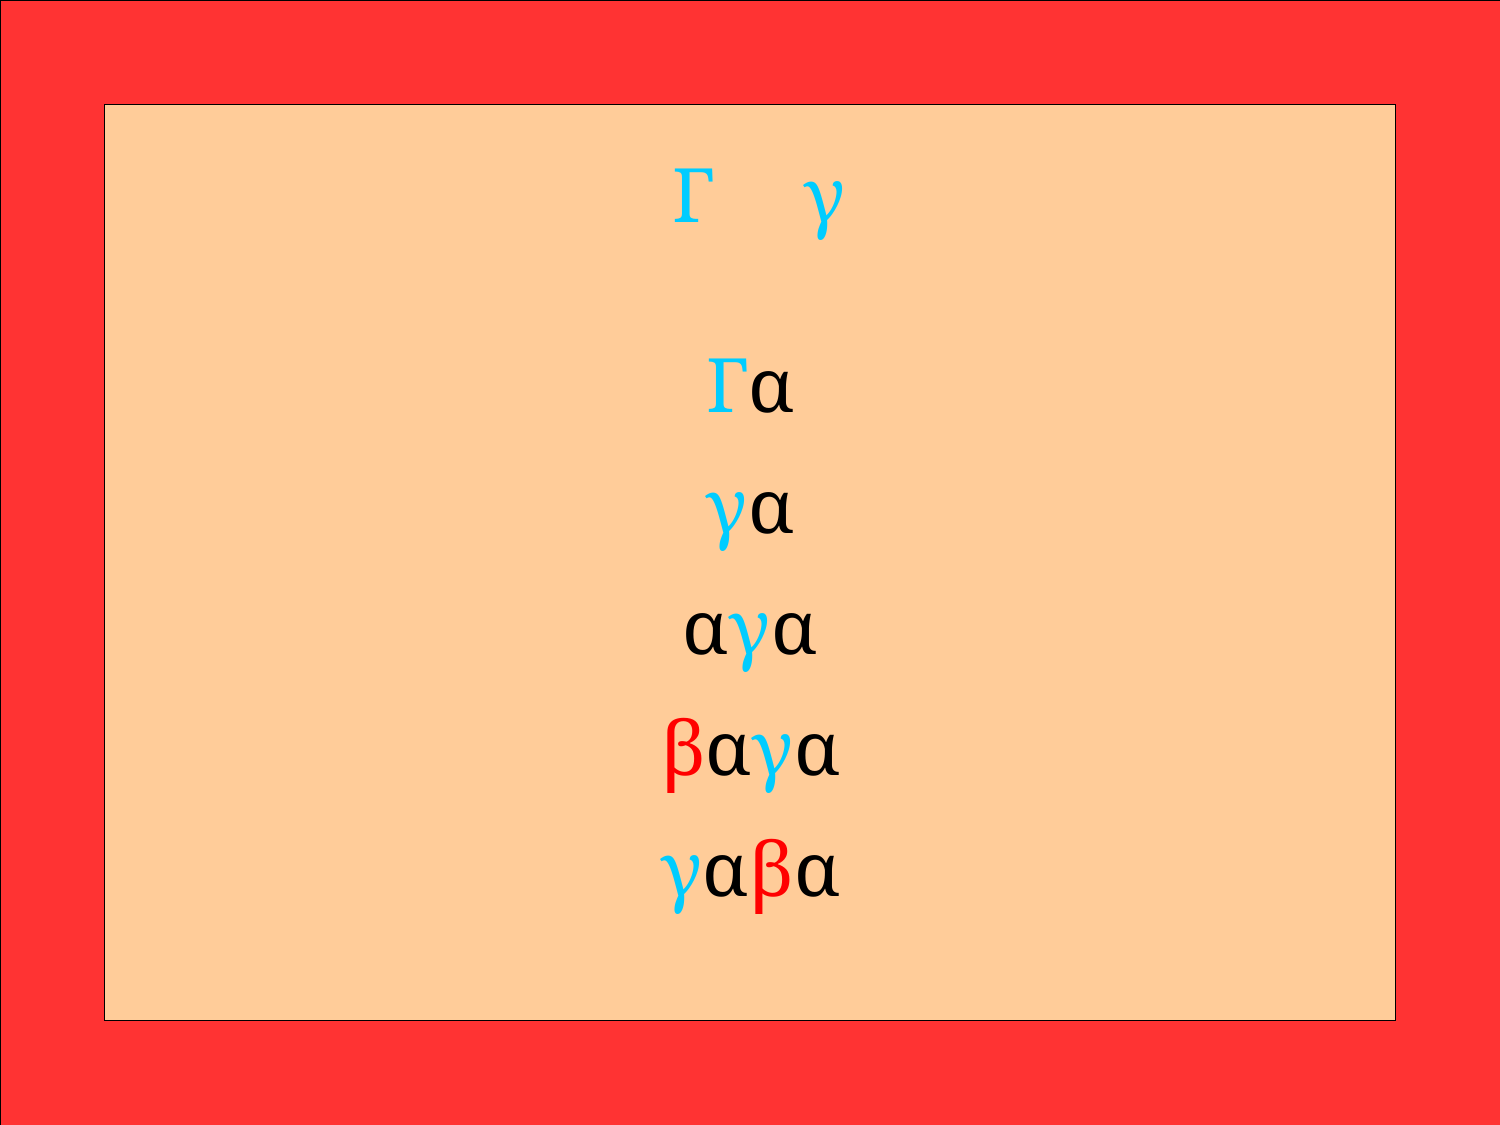

# Γ	γ
Γα
γα
αγα
βαγα
γαβα